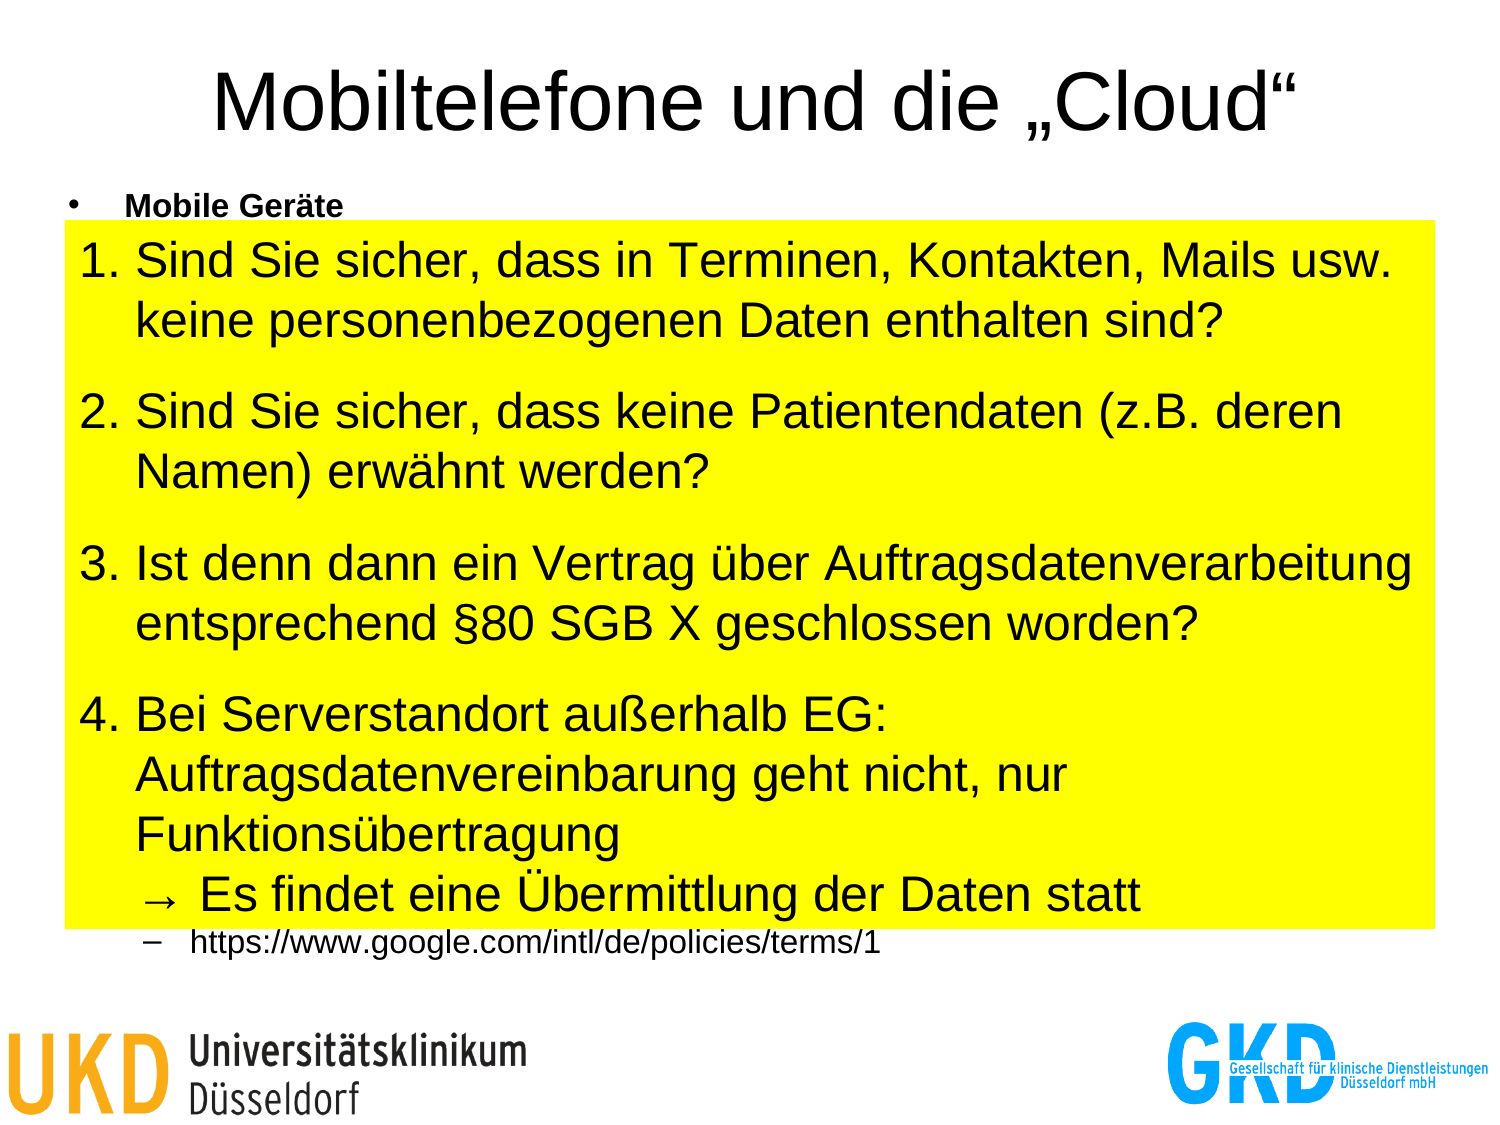

Mobiltelefone und die „Cloud“
# Mobile Geräte
Synchronisation von Terminen, Kontakten, E-Mails, Fotos usw.
iPhone, iPad, iPod
Apple darf Daten zu Ihrem Konto und zu allen Geräten oder Computern, die hierunter registriert sind, erheben, nutzen, übermitteln, verarbeiten und aufbewahren
Apple darf, ohne Ihnen gegenüber zu haften, auf Ihre Kontoinformationen und Ihre Inhalte zugreifen, diese nutzen, aufbewahren und/oder an Strafverfolgungsbehörden, andere Behörden und/oder sonstige Dritten weitergeben darf, wenn Apple der Meinung ist, dass dies vernünftigerweise erforderlich oder angemessen ist, wenn dies gesetzlich vorgeschrieben ist oder wenn Apple einen hinreichenden Grund zu der Annahme hat, dass ein solcher Zugriff, eine solche Nutzung, Offenlegung oder Aufbewahrung angemessenerweise notwendig ist
http://www.apple.com/legal/icloud/de/terms.html bzw.
http://www.apple.com/privacy/
Android
Einstellung von Daten in Google Drive = unentgeltliches, nicht ausschließliches, weltweites und zeitlich unbegrenztes Recht die Daten zum Zweck der Erbringung der Dienste von Google zu nutzen
(auch, wenn man selbst Google nicht mehr nutzt)
→ u.a. das Recht, Inhalte technisch zu vervielfältigen und Daten öffentlich zugänglich zu machen
https://www.google.com/intl/de/policies/terms/1
Sind Sie sicher, dass in Terminen, Kontakten, Mails usw. keine personenbezogenen Daten enthalten sind?
Sind Sie sicher, dass keine Patientendaten (z.B. deren Namen) erwähnt werden?
Ist denn dann ein Vertrag über Auftragsdatenverarbeitung entsprechend §80 SGB X geschlossen worden?
Bei Serverstandort außerhalb EG: Auftragsdatenvereinbarung geht nicht, nur Funktionsübertragung
→ Es findet eine Übermittlung der Daten statt